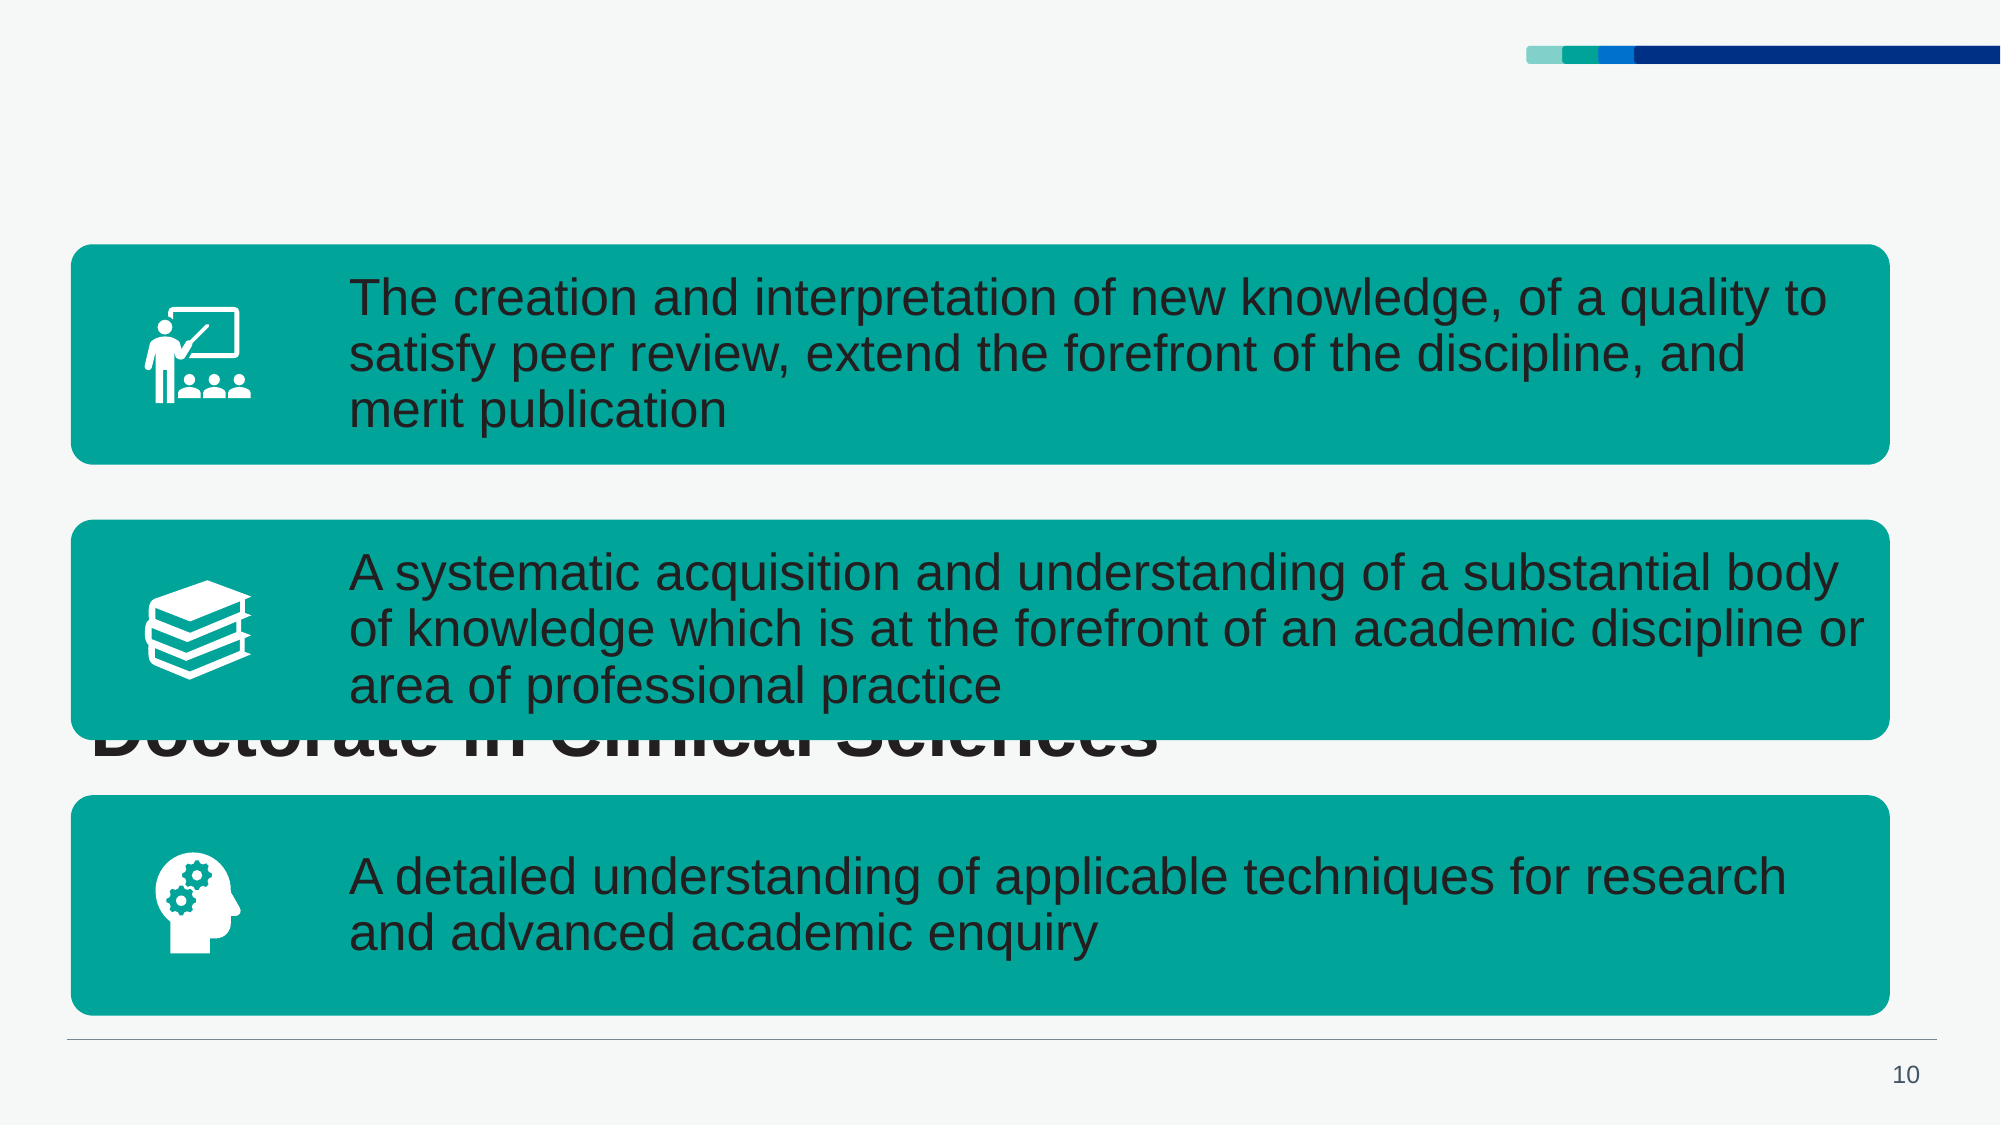

The creation and interpretation of new knowledge, of a quality to satisfy peer review, extend the forefront of the discipline, and merit publication
A systematic acquisition and understanding of a substantial body of knowledge which is at the forefront of an academic discipline or area of professional practice
A detailed understanding of applicable techniques for research and advanced academic enquiry
# Doctorate in Clinical Sciences